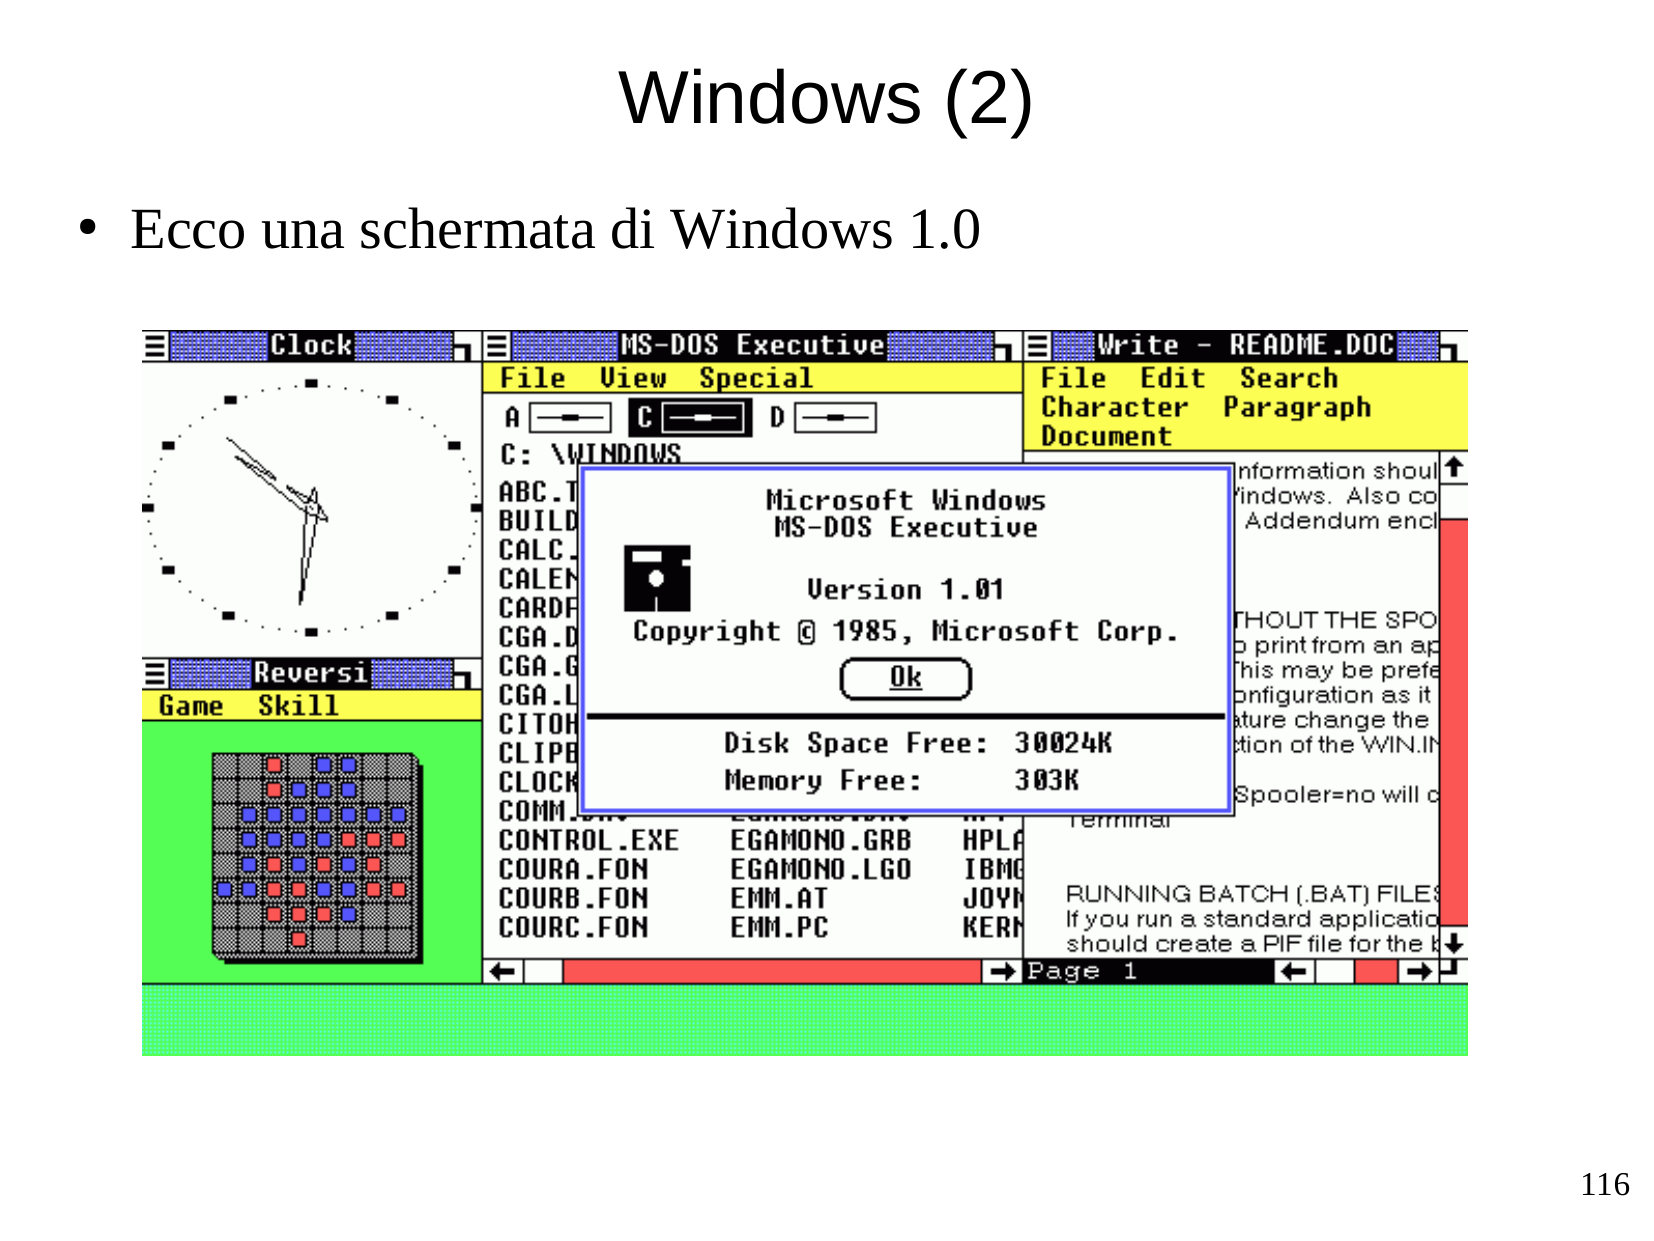

# Windows (2)
Ecco una schermata di Windows 1.0